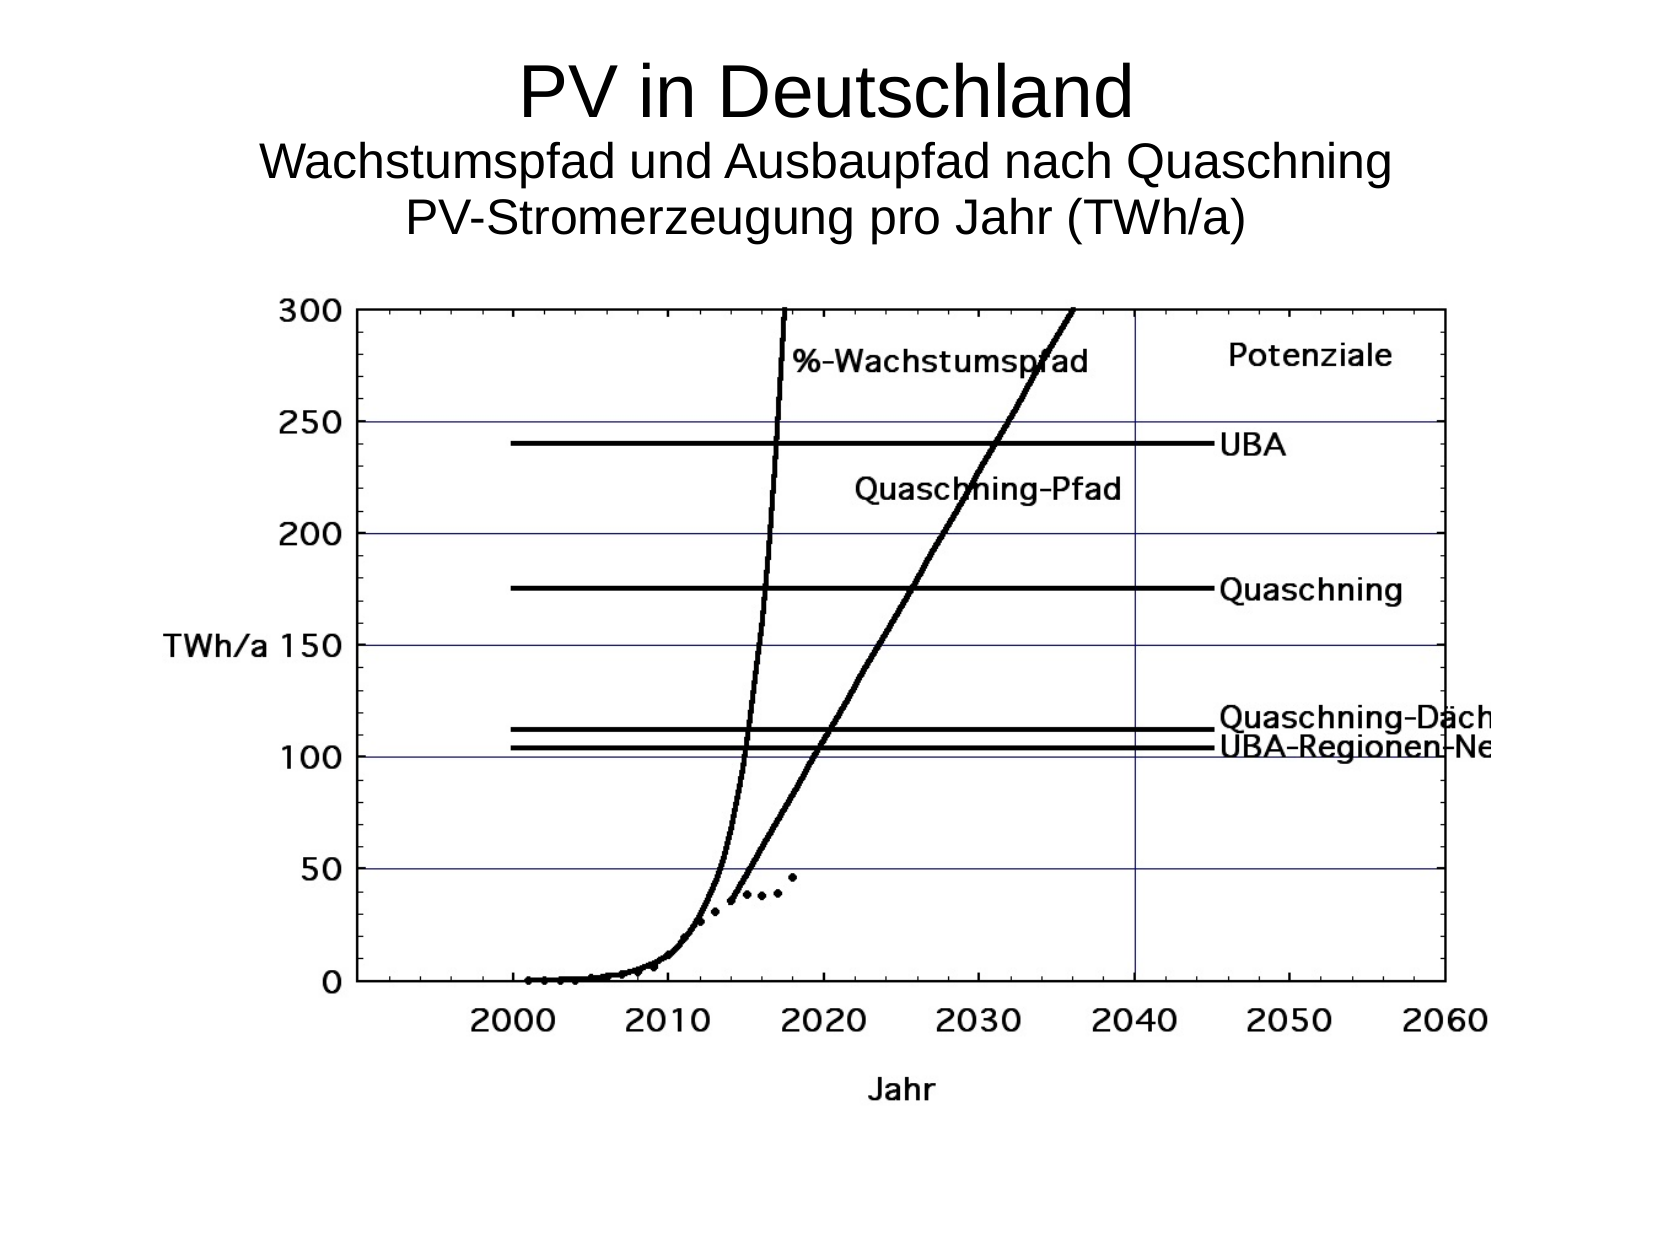

# PV in Deutschland Wachstumspfad und Ausbaupfad nach Quaschning PV-Stromerzeugung pro Jahr (TWh/a)